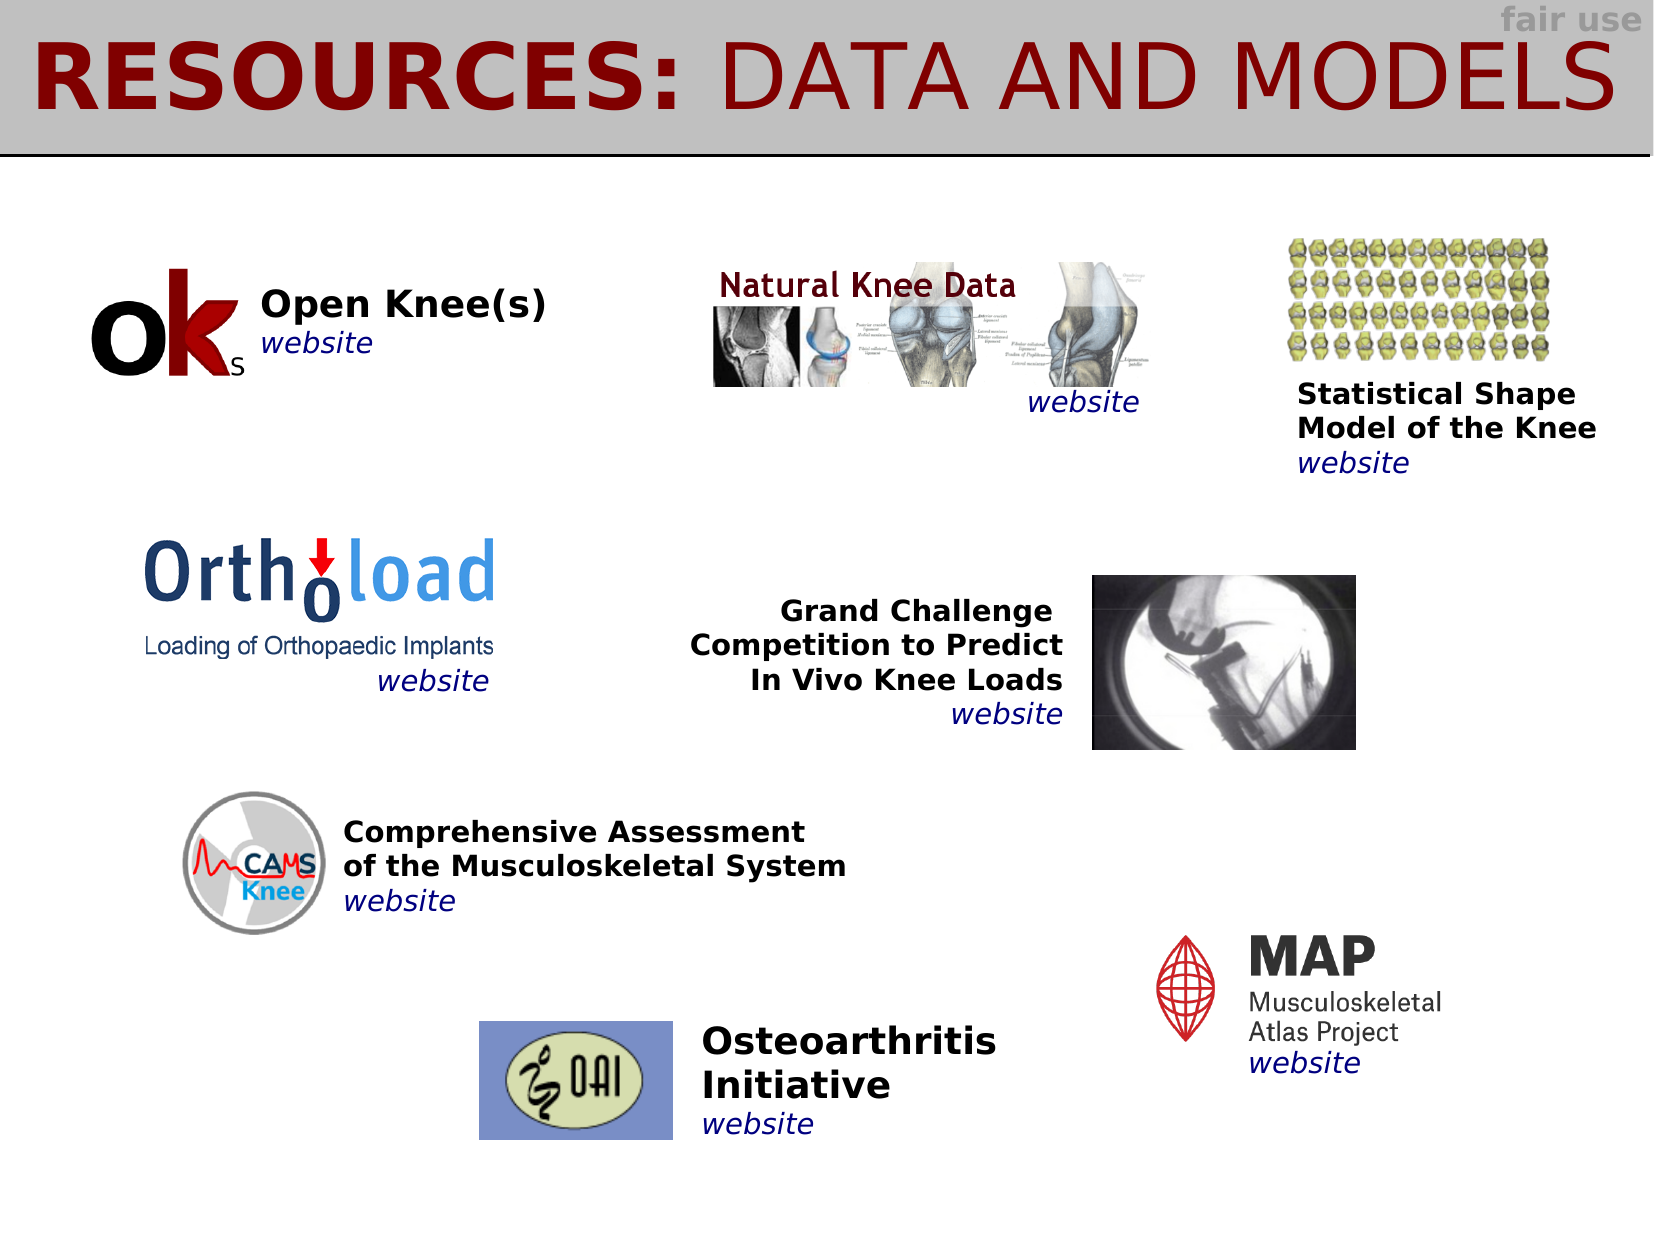

fair use
RESOURCES: DATA AND MODELS
Statistical Shape
Model of the Knee
website
Open Knee(s)
website
website
website
Grand Challenge
Competition to Predict
In Vivo Knee Loads
website
Comprehensive Assessment
of the Musculoskeletal System
website
website
Osteoarthritis
Initiative
website